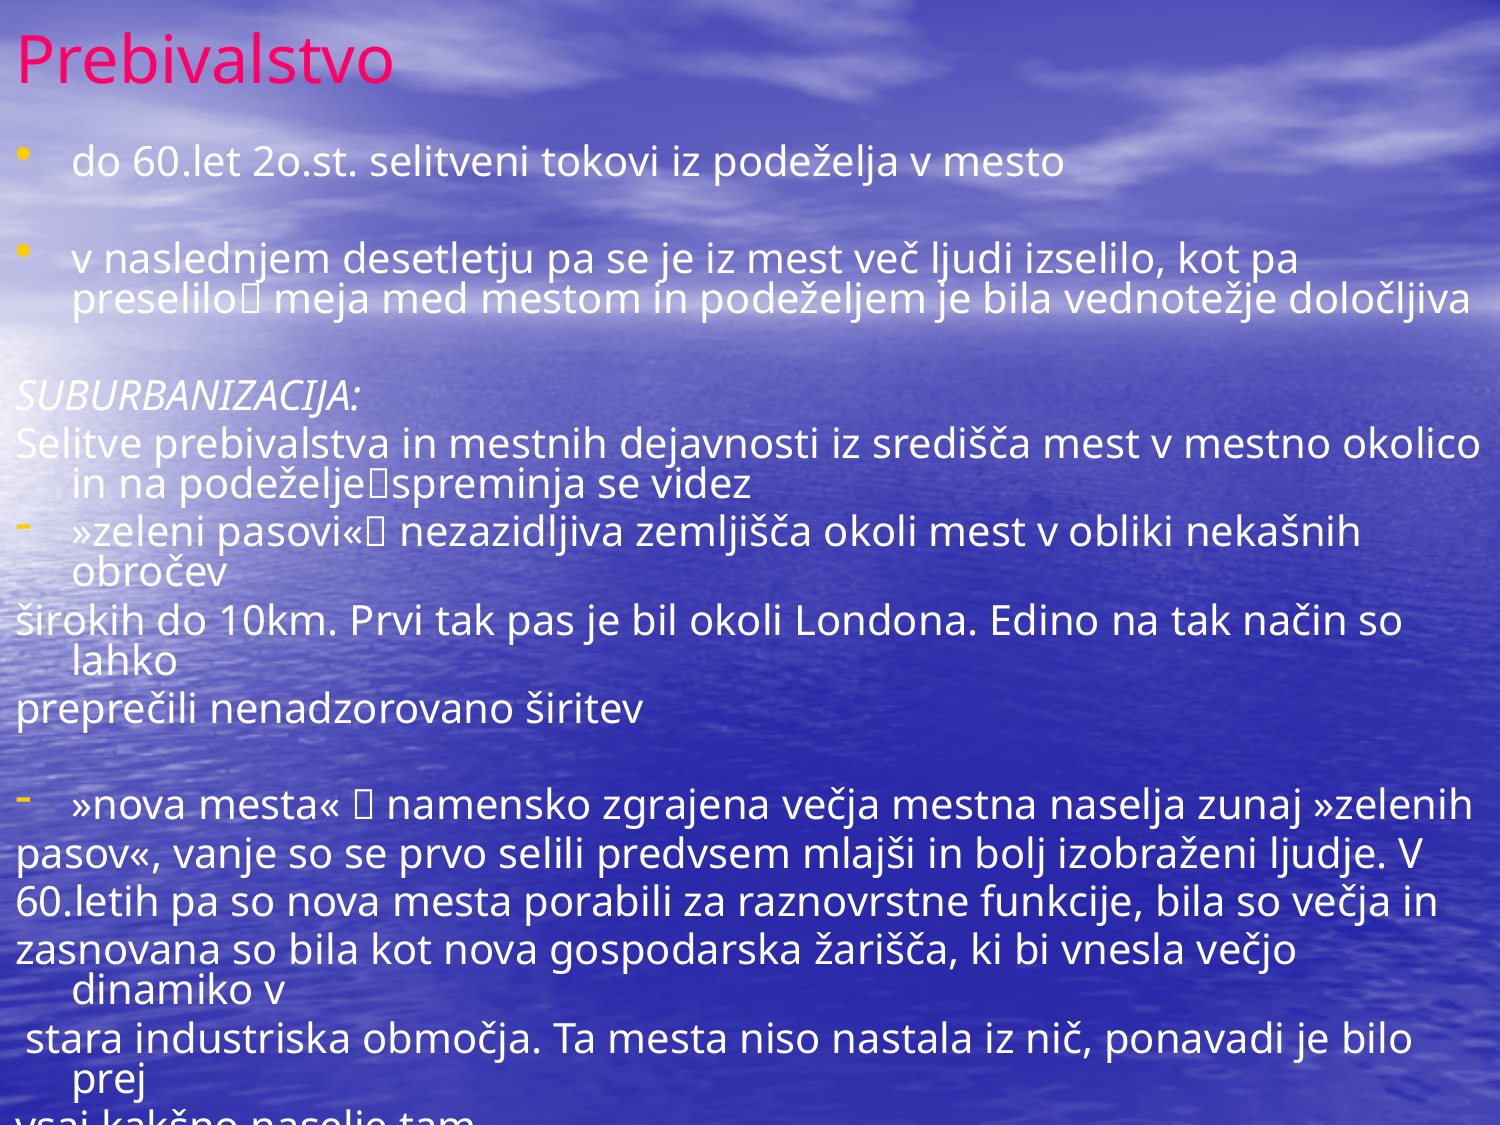

# Prebivalstvo
do 60.let 2o.st. selitveni tokovi iz podeželja v mesto
v naslednjem desetletju pa se je iz mest več ljudi izselilo, kot pa preselilo meja med mestom in podeželjem je bila vednotežje določljiva
SUBURBANIZACIJA:
Selitve prebivalstva in mestnih dejavnosti iz središča mest v mestno okolico in na podeželjespreminja se videz
»zeleni pasovi« nezazidljiva zemljišča okoli mest v obliki nekašnih obročev
širokih do 10km. Prvi tak pas je bil okoli Londona. Edino na tak način so lahko
preprečili nenadzorovano širitev
»nova mesta«  namensko zgrajena večja mestna naselja zunaj »zelenih
pasov«, vanje so se prvo selili predvsem mlajši in bolj izobraženi ljudje. V
60.letih pa so nova mesta porabili za raznovrstne funkcije, bila so večja in
zasnovana so bila kot nova gospodarska žarišča, ki bi vnesla večjo dinamiko v
 stara industriska območja. Ta mesta niso nastala iz nič, ponavadi je bilo prej
vsaj kakšno naselje tam.